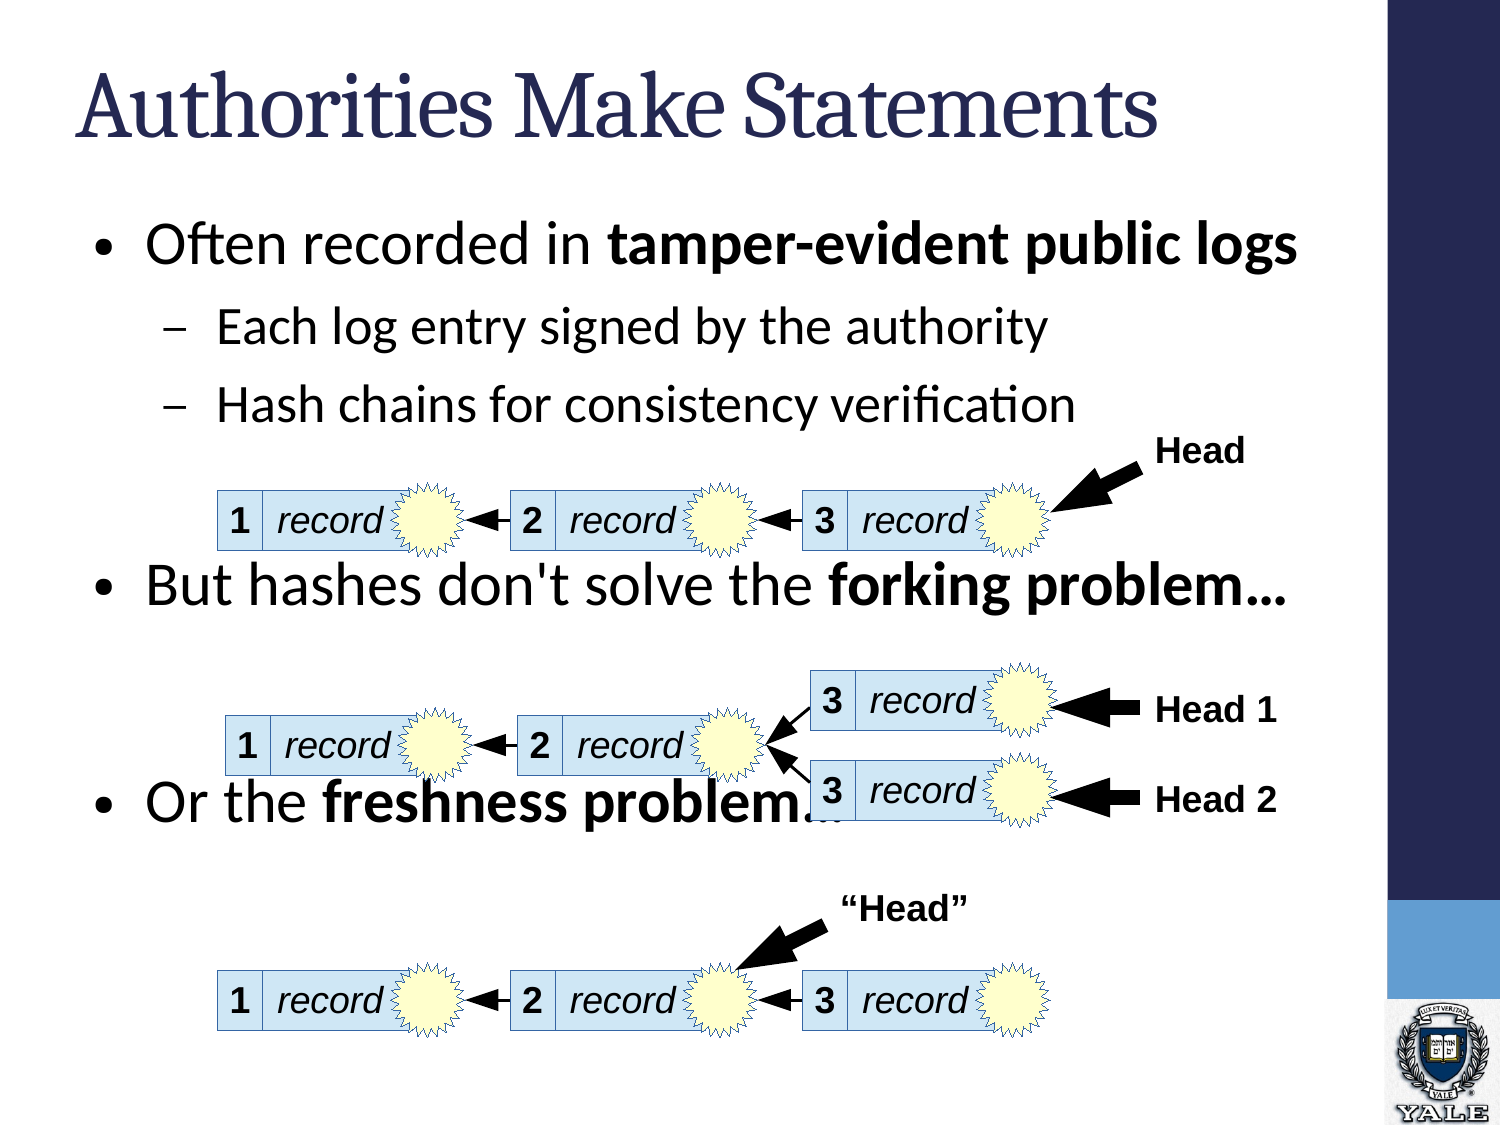

# Authorities Make Statements
Often recorded in tamper-evident public logs
Each log entry signed by the authority
Hash chains for consistency verification
But hashes don't solve the forking problem…
Or the freshness problem…
Head
1
record
2
record
3
record
3
record
Head 1
1
record
2
record
3
record
Head 2
“Head”
1
record
2
record
3
record